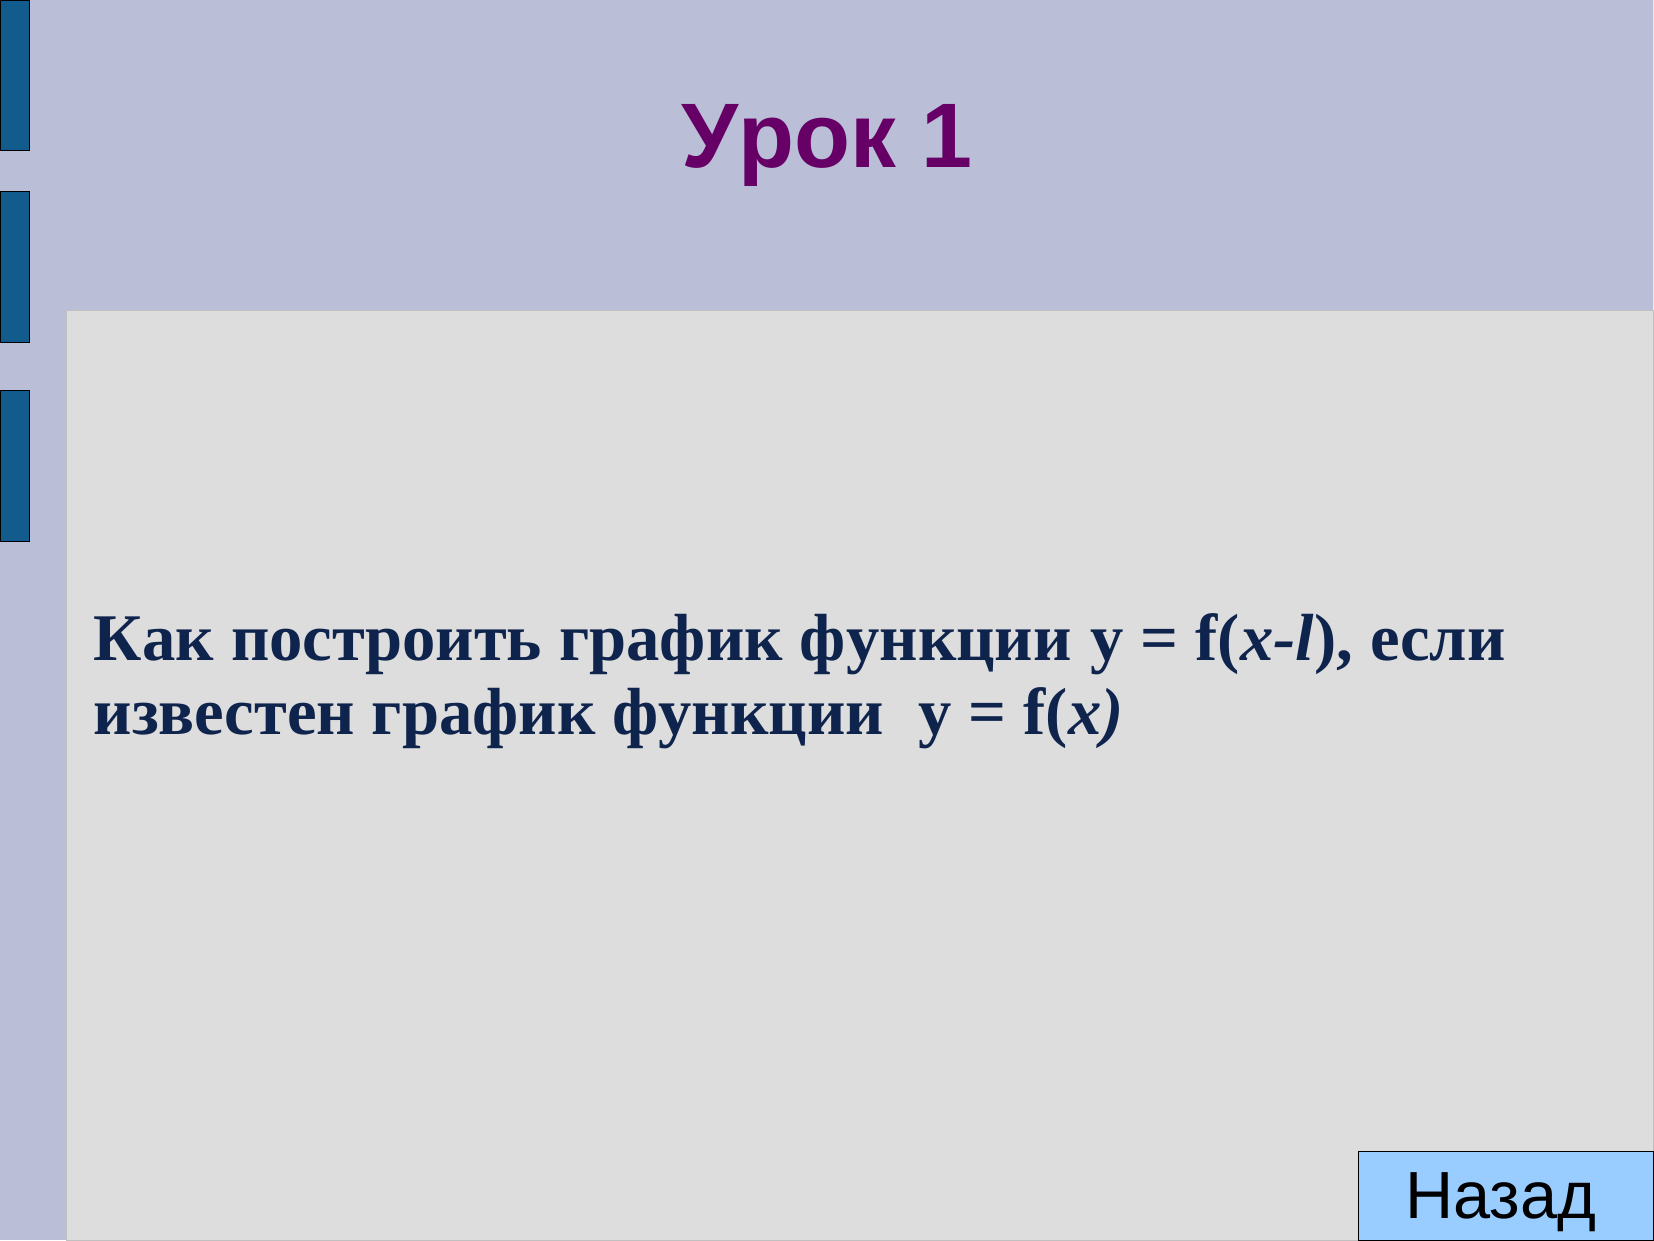

# Урок 1
Как построить график функции y = f(x-l), если известен график функции y = f(x)
Назад